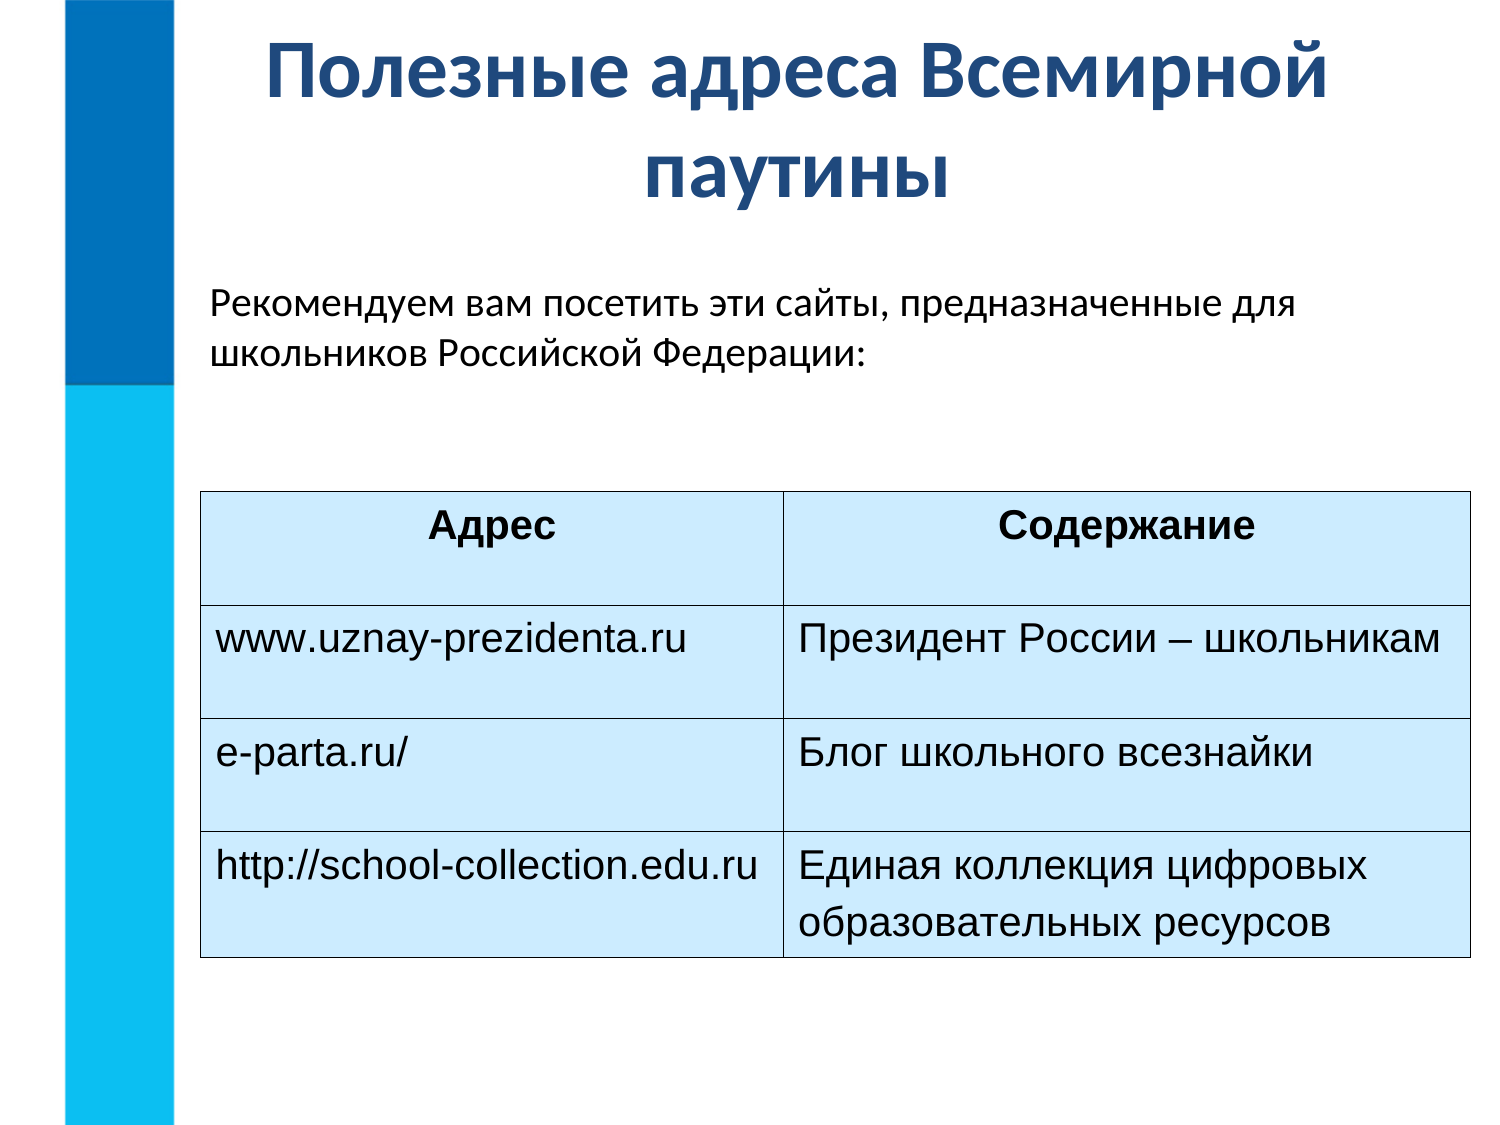

Полезные адреса Всемирной паутины
Рекомендуем вам посетить эти сайты, предназначенные для школьников Российской Федерации:
| Адрес | Содержание |
| --- | --- |
| www.uznay-prezidenta.ru | Президент России – школьникам |
| e-parta.ru/ | Блог школьного всезнайки |
| http://school-collection.edu.ru | Единая коллекция цифровых образовательных ресурсов |